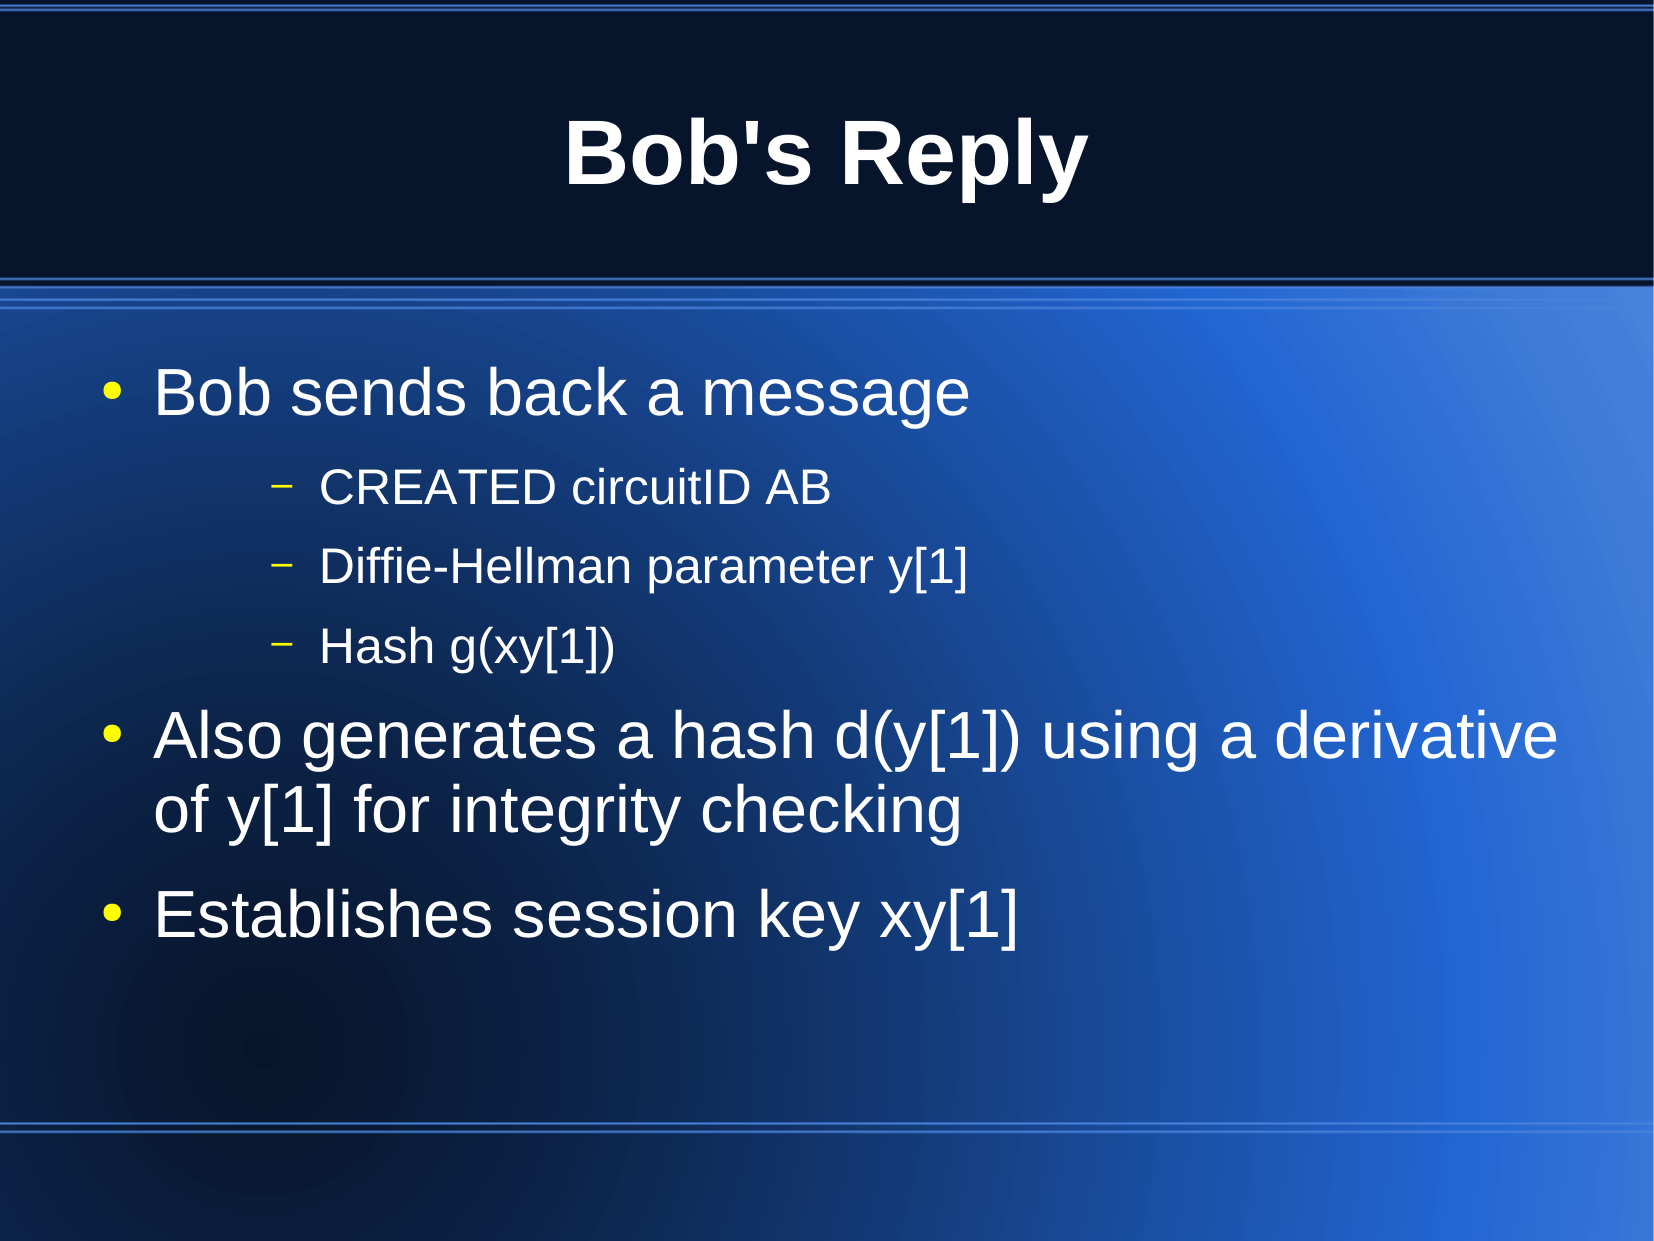

# Bob's Reply
Bob sends back a message
CREATED circuitID AB
Diffie-Hellman parameter y[1]
Hash g(xy[1])
Also generates a hash d(y[1]) using a derivative of y[1] for integrity checking
Establishes session key xy[1]